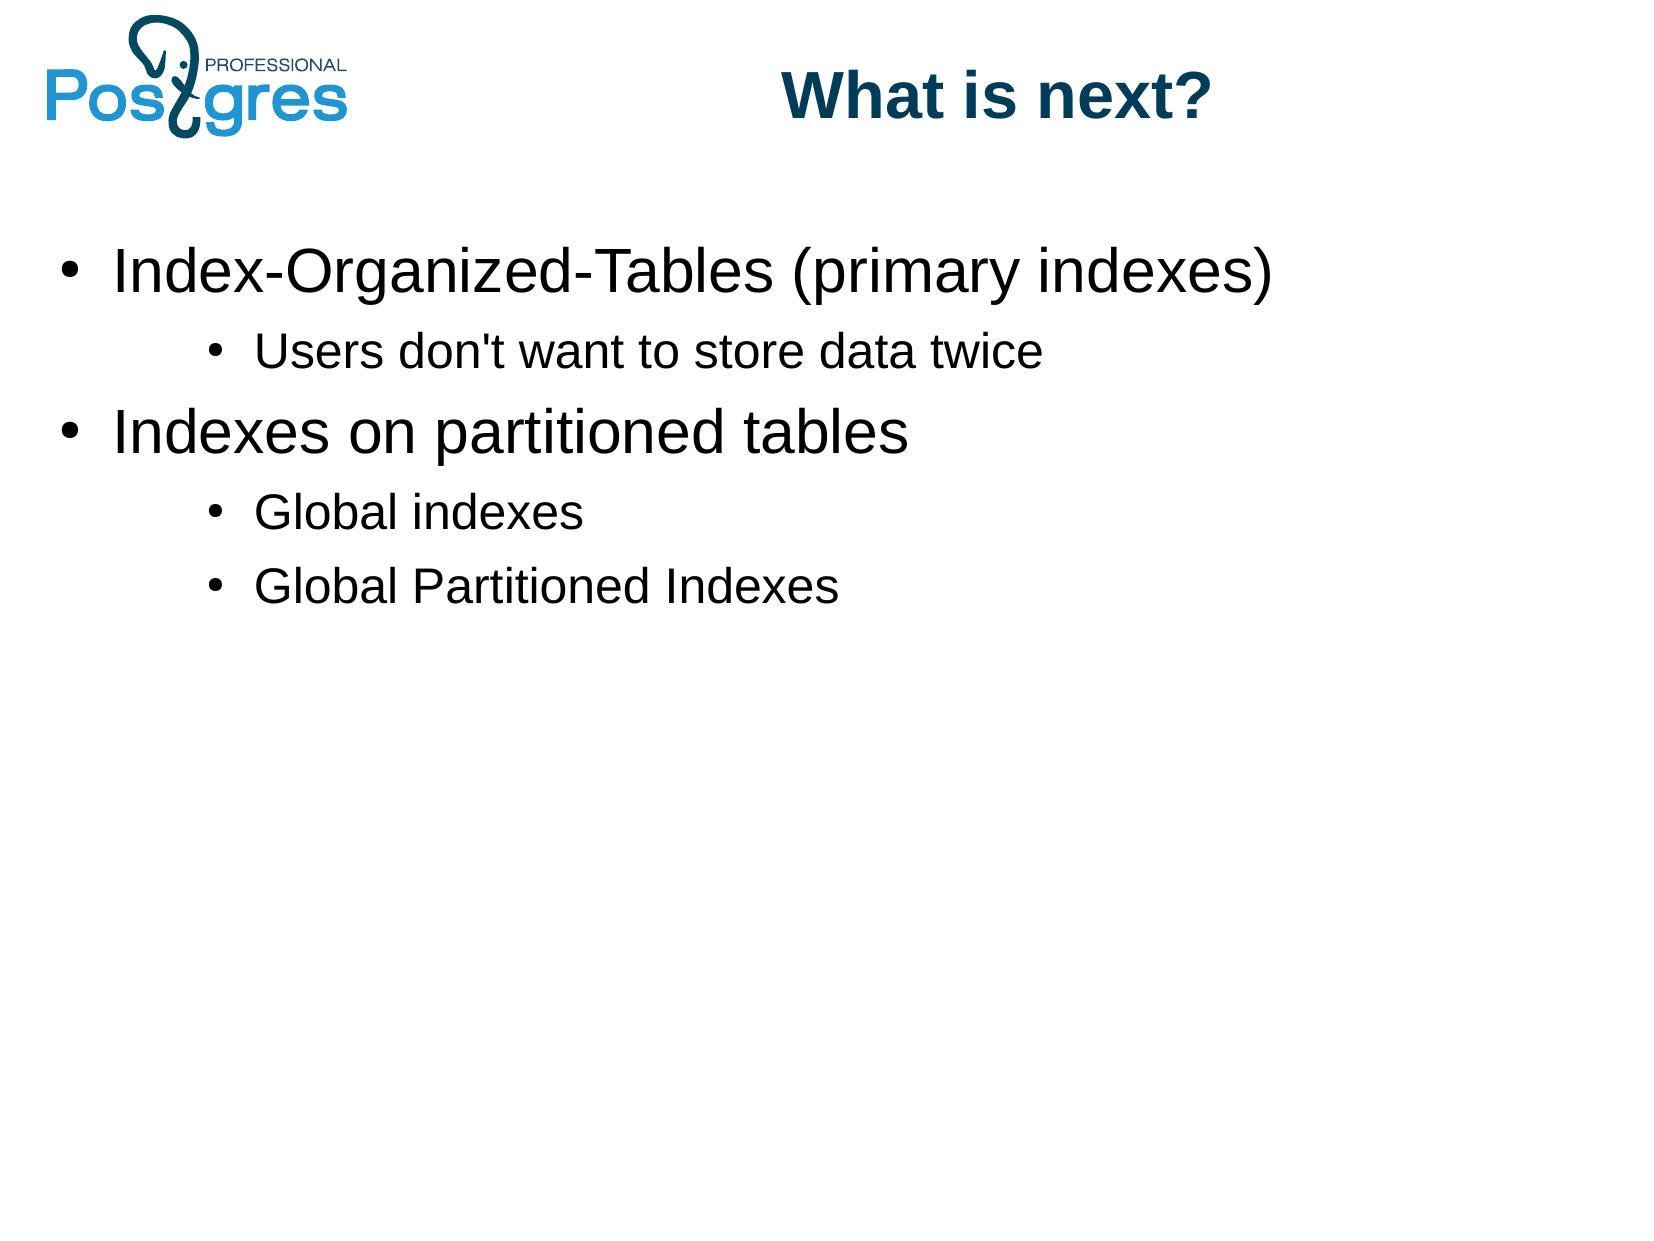

# What is next?
Index-Organized-Tables (primary indexes)
Users don't want to store data twice
Indexes on partitioned tables
Global indexes
Global Partitioned Indexes